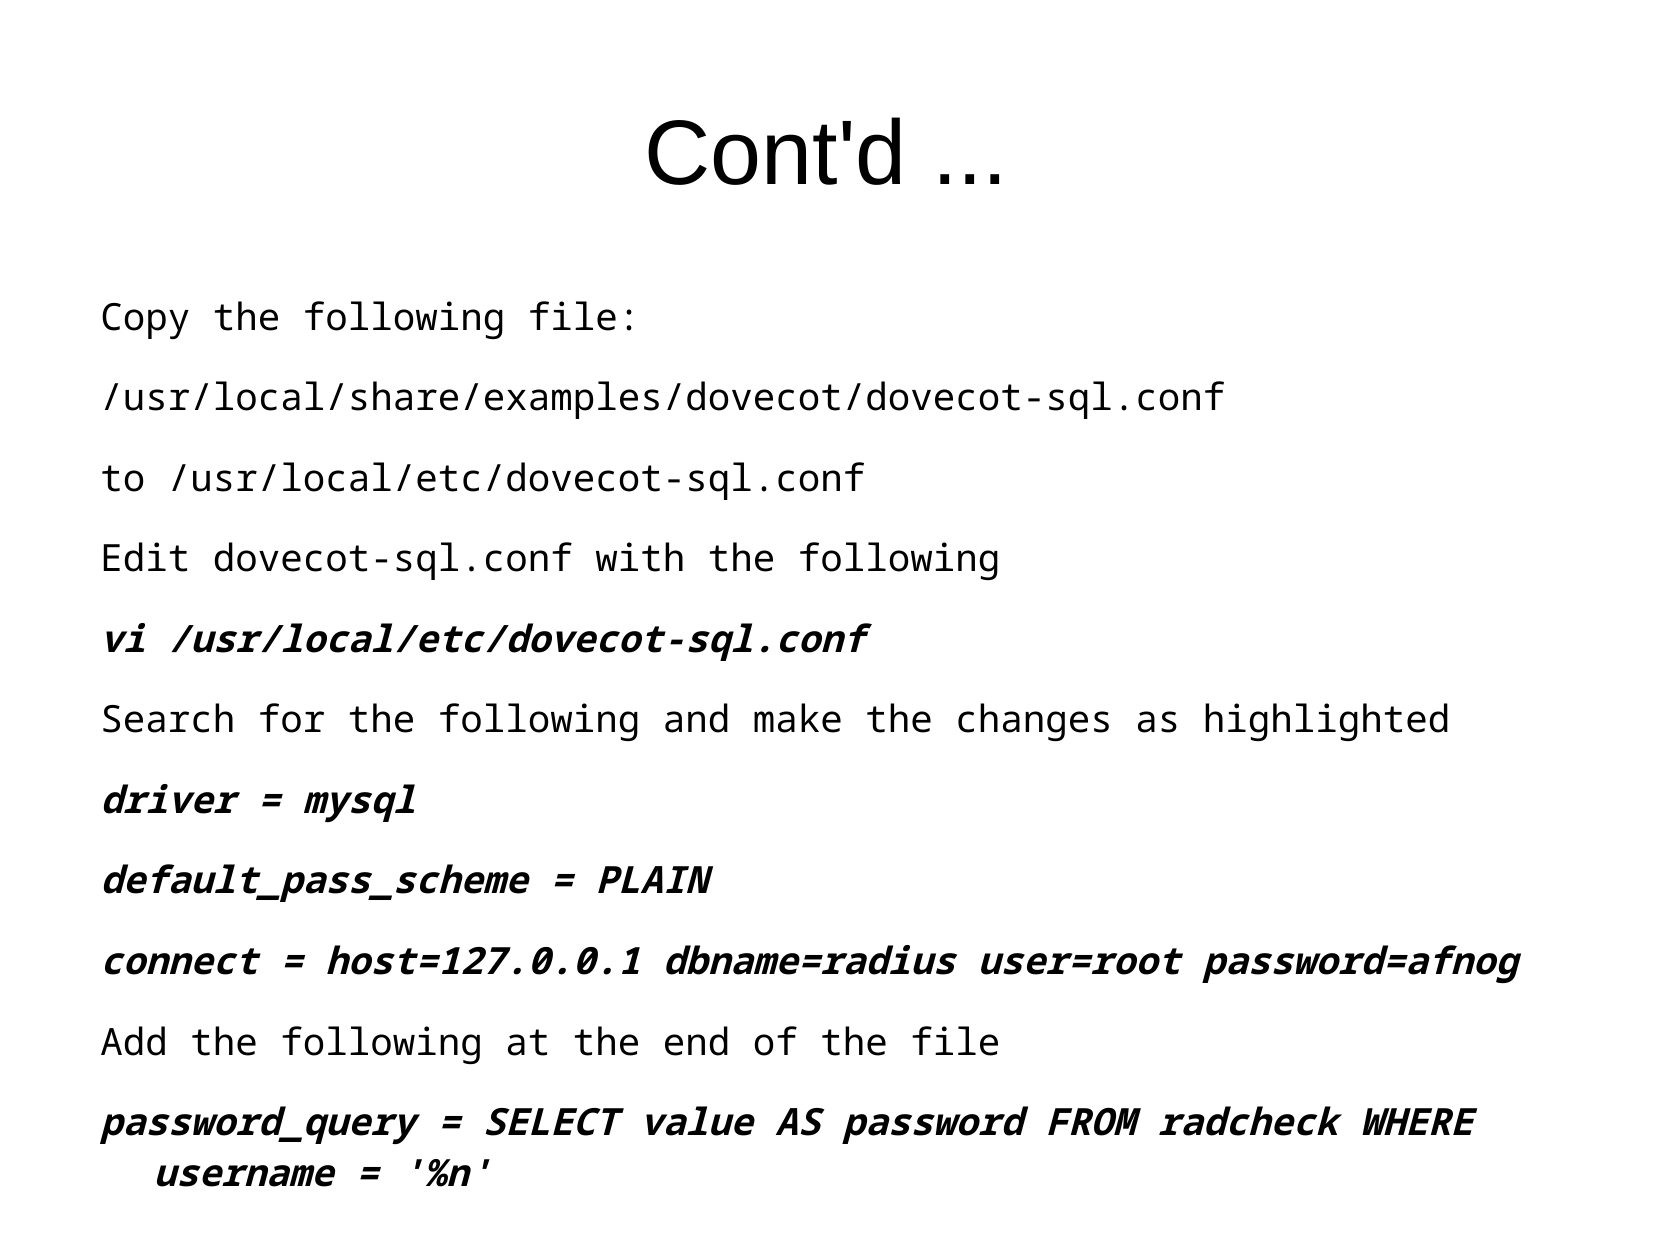

# Cont'd ...
Copy the following file:
/usr/local/share/examples/dovecot/dovecot-sql.conf
to /usr/local/etc/dovecot-sql.conf
Edit dovecot-sql.conf with the following
vi /usr/local/etc/dovecot-sql.conf
Search for the following and make the changes as highlighted
driver = mysql
default_pass_scheme = PLAIN
connect = host=127.0.0.1 dbname=radius user=root password=afnog
Add the following at the end of the file
password_query = SELECT value AS password FROM radcheck WHERE username = '%n'